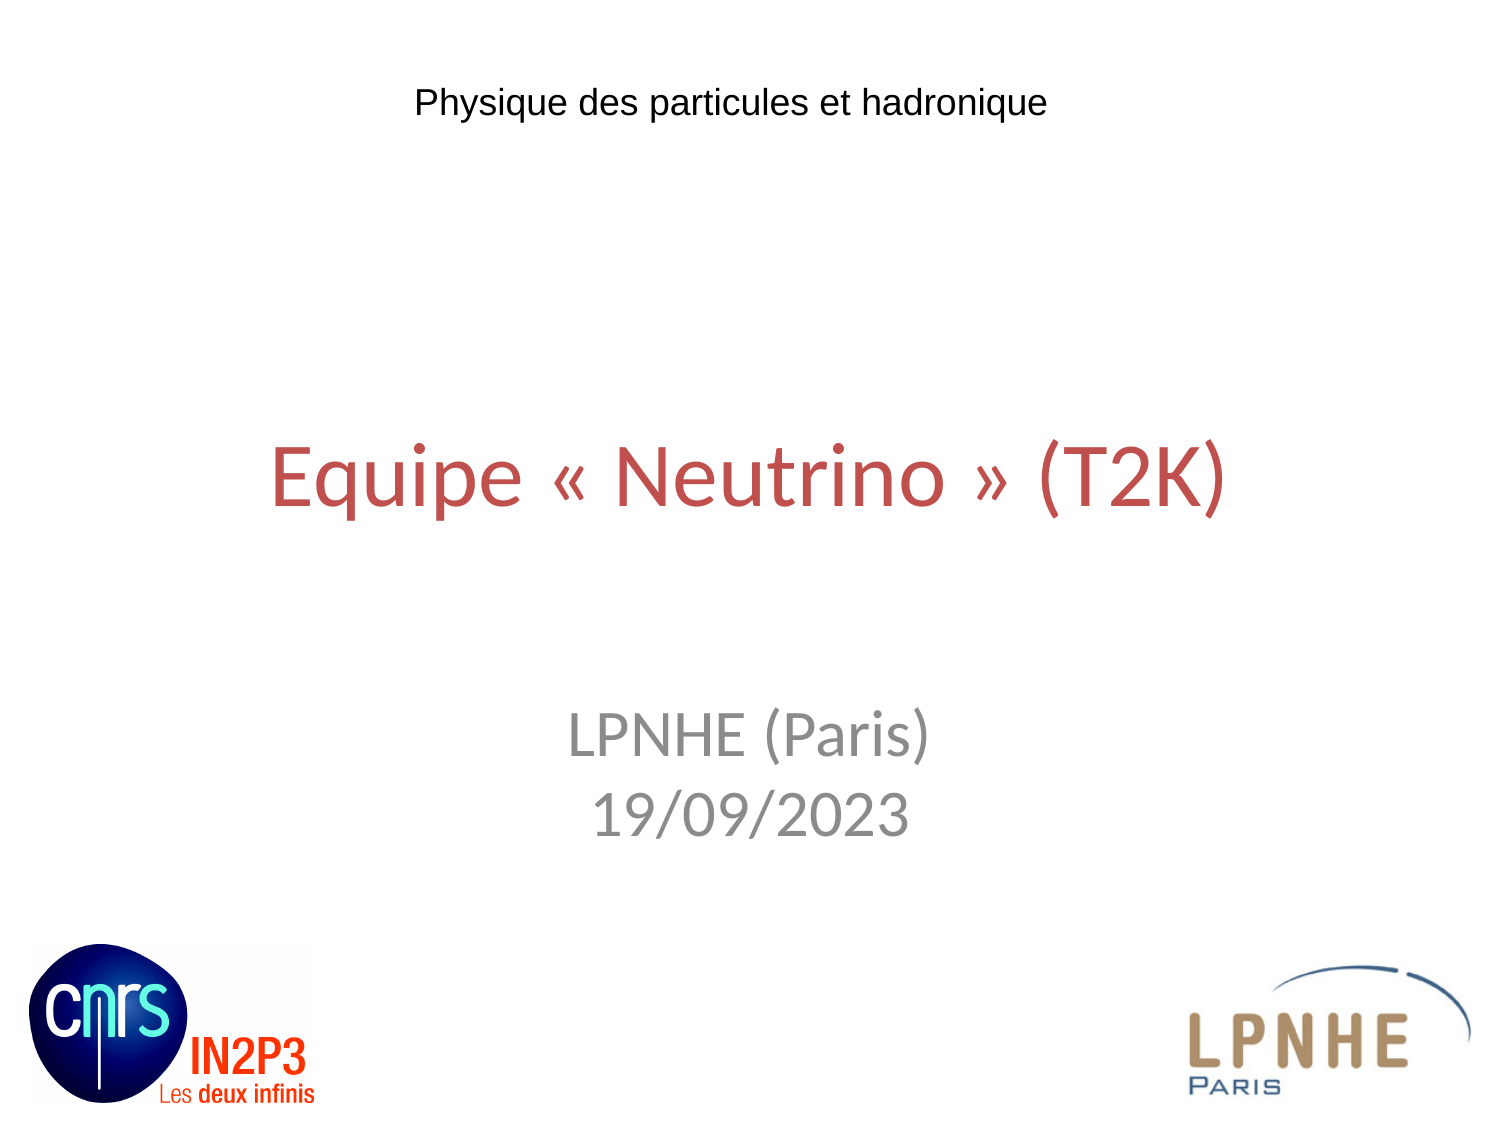

Physique des particules et hadronique
Equipe « Neutrino » (T2K)
LPNHE (Paris)
19/09/2023